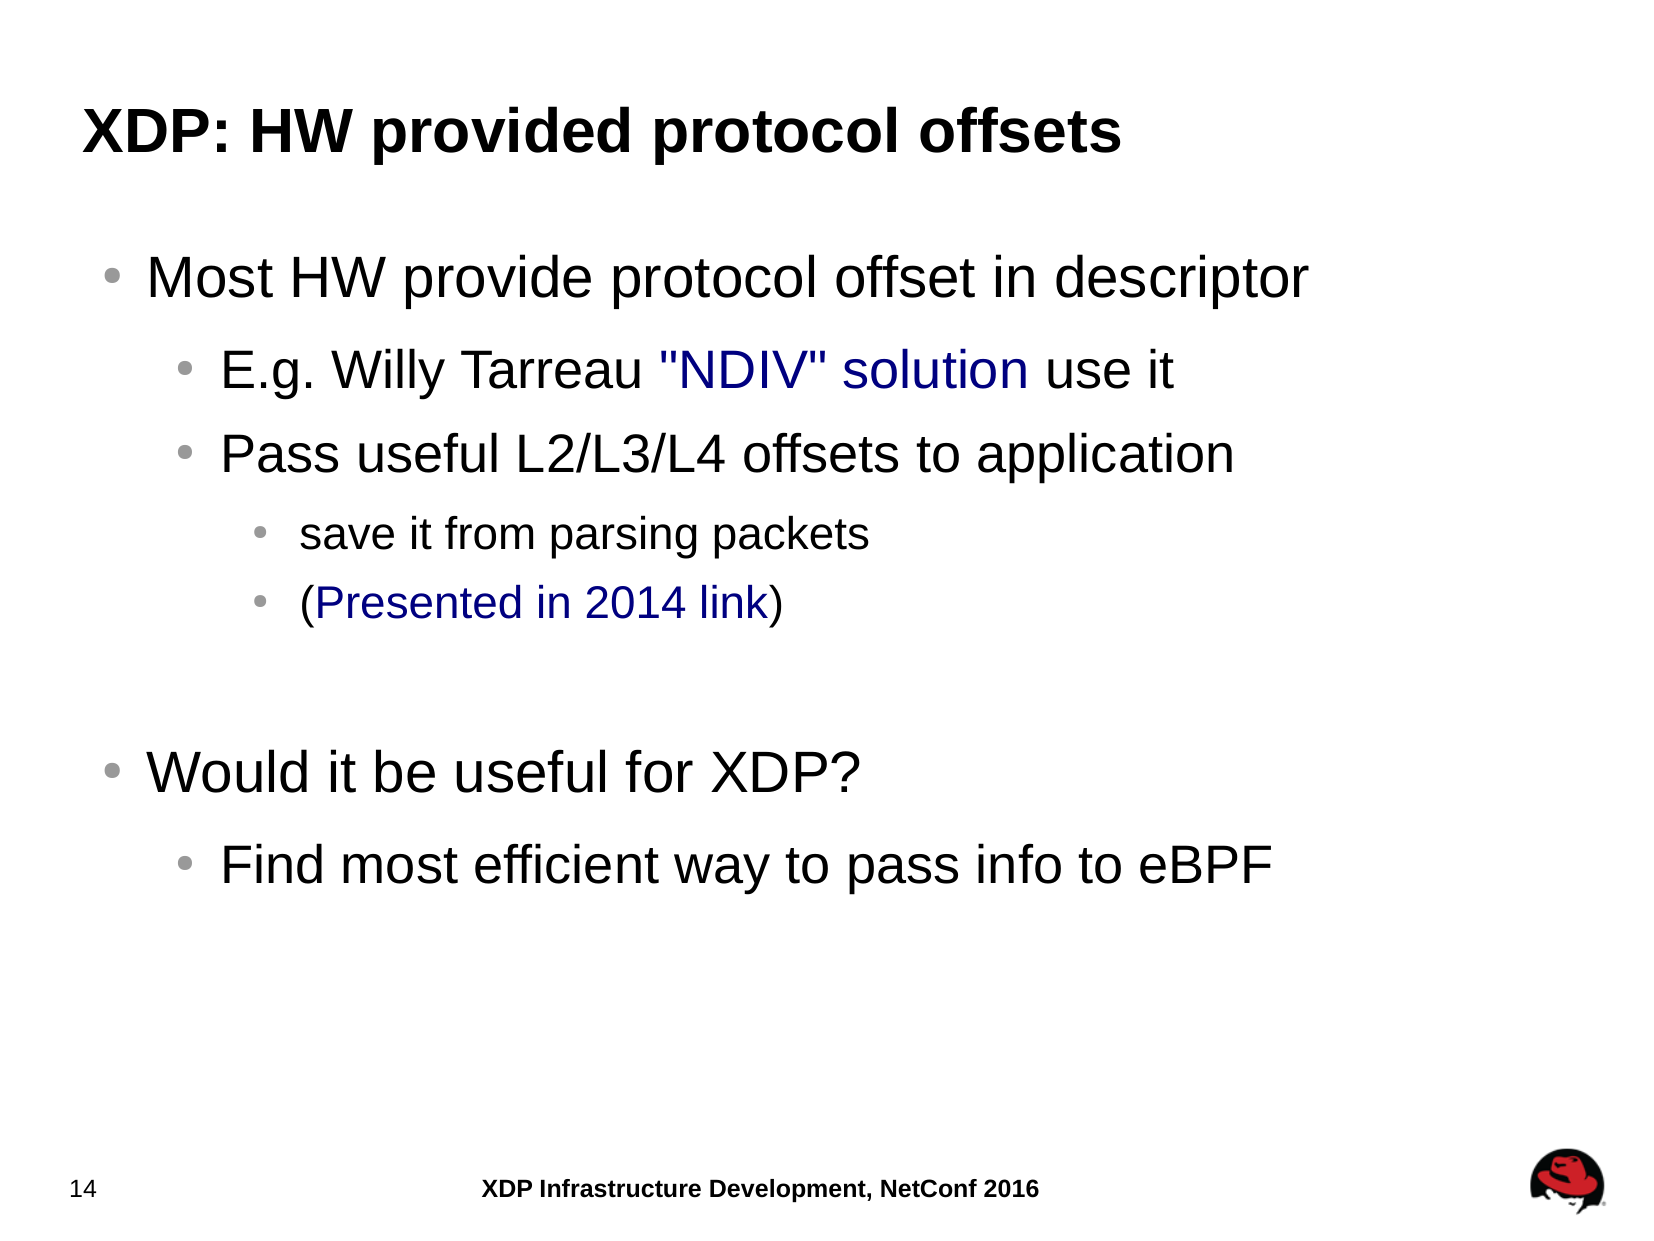

# XDP: HW provided protocol offsets
Most HW provide protocol offset in descriptor
E.g. Willy Tarreau "NDIV" solution use it
Pass useful L2/L3/L4 offsets to application
save it from parsing packets
(Presented in 2014 link)
Would it be useful for XDP?
Find most efficient way to pass info to eBPF